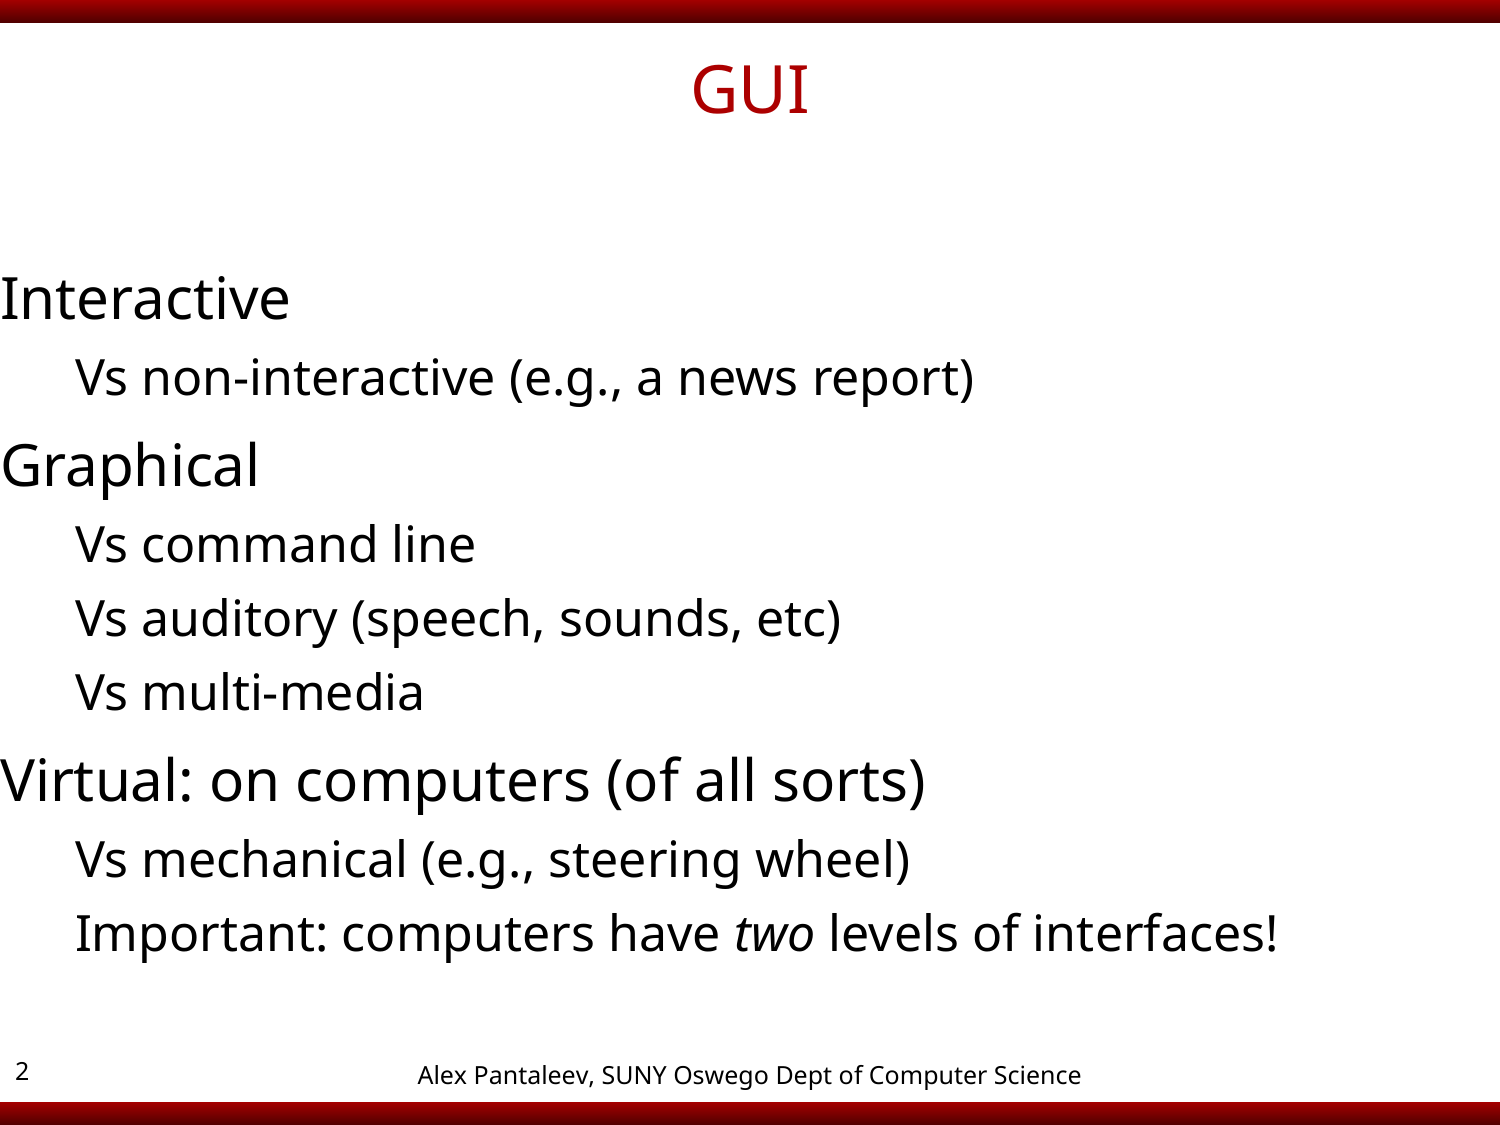

# GUI
Interactive
Vs non-interactive (e.g., a news report)
Graphical
Vs command line
Vs auditory (speech, sounds, etc)
Vs multi-media
Virtual: on computers (of all sorts)
Vs mechanical (e.g., steering wheel)
Important: computers have two levels of interfaces!
2